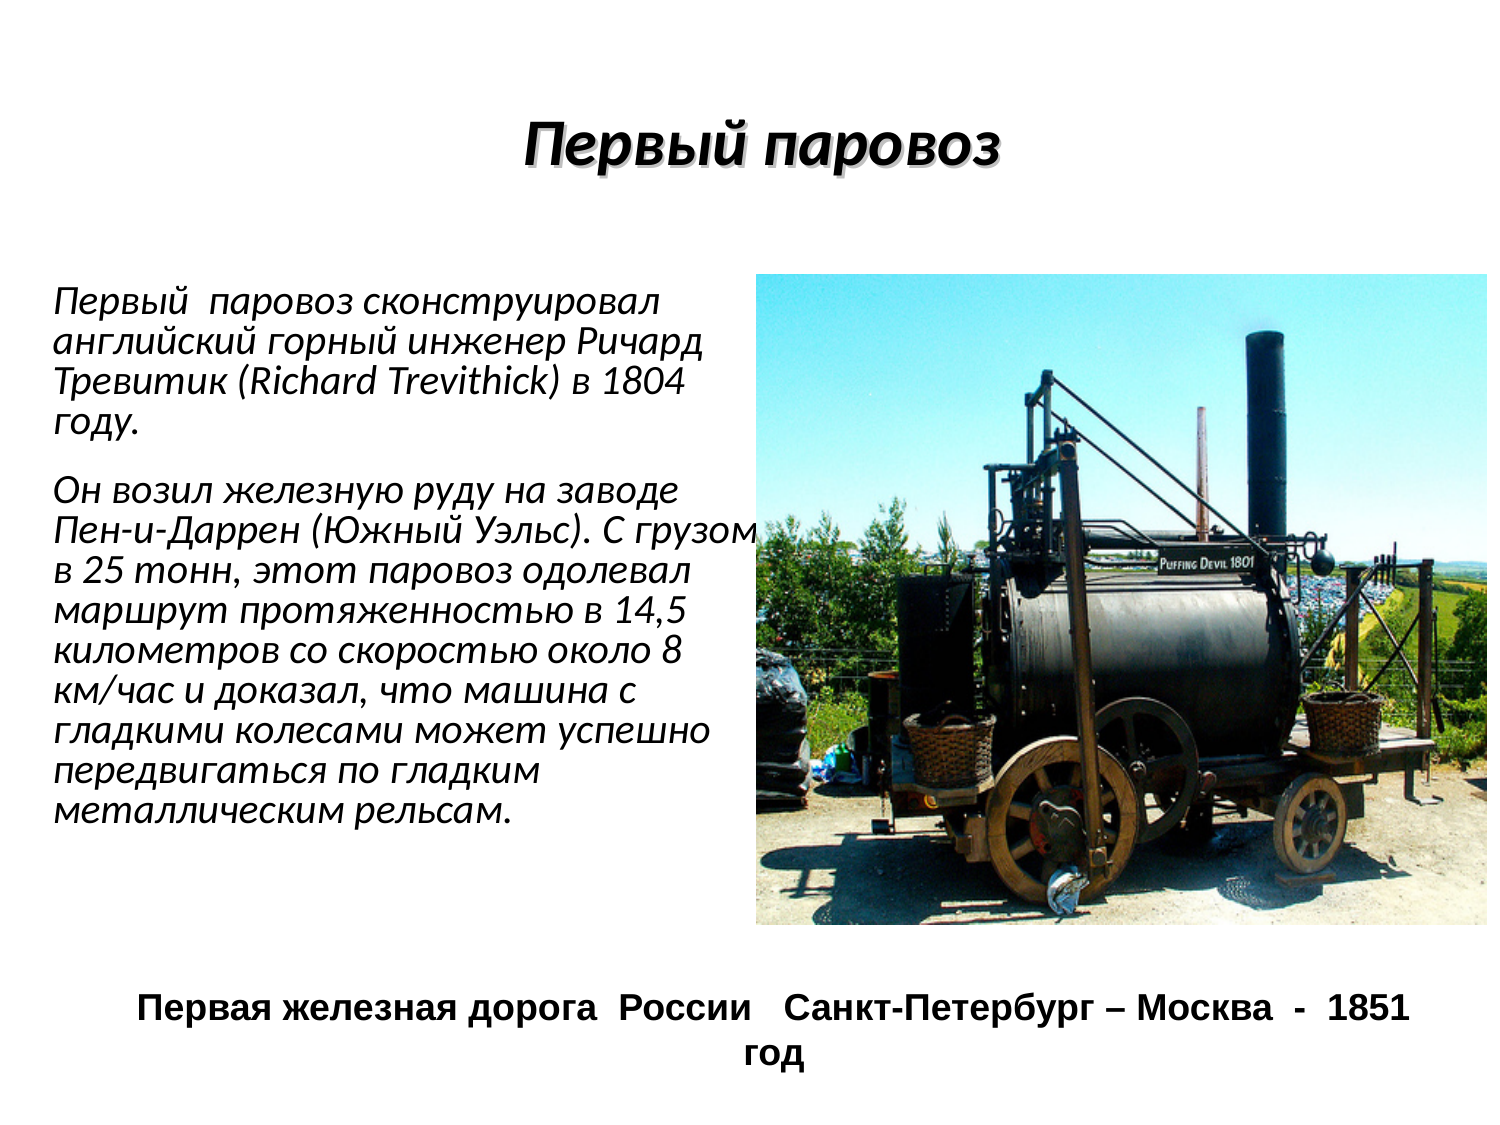

# Первый паровоз
Первый паровоз сконструировал английский горный инженер Ричард Тревитик (Richard Trevithick) в 1804 году.
Он возил железную руду на заводе Пен-и-Даррен (Южный Уэльс). С грузом в 25 тонн, этот паровоз одолевал маршрут протяженностью в 14,5 километров со скоростью около 8 км/час и доказал, что машина с гладкими колесами может успешно передвигаться по гладким металлическим рельсам.
Первая железная дорога России Санкт-Петербург – Москва - 1851 год